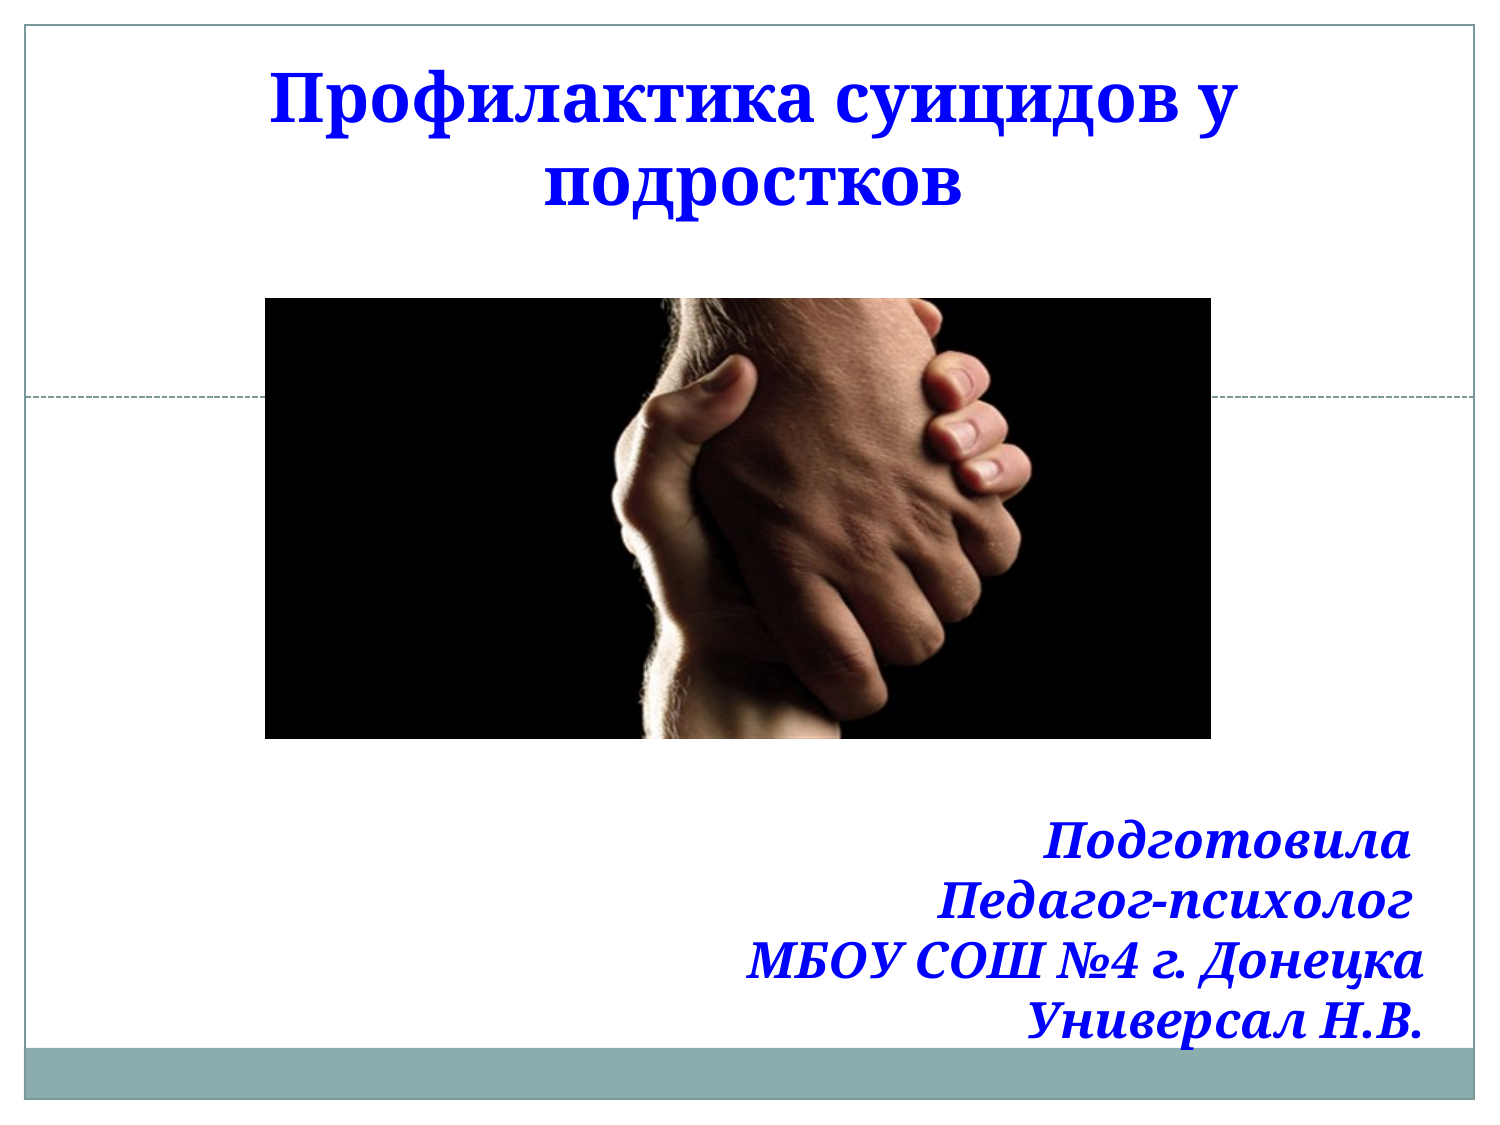

Профилактика суицидов у подростков
# Подготовила
Педагог-психолог
МБОУ СОШ №4 г. Донецка
Универсал Н.В.